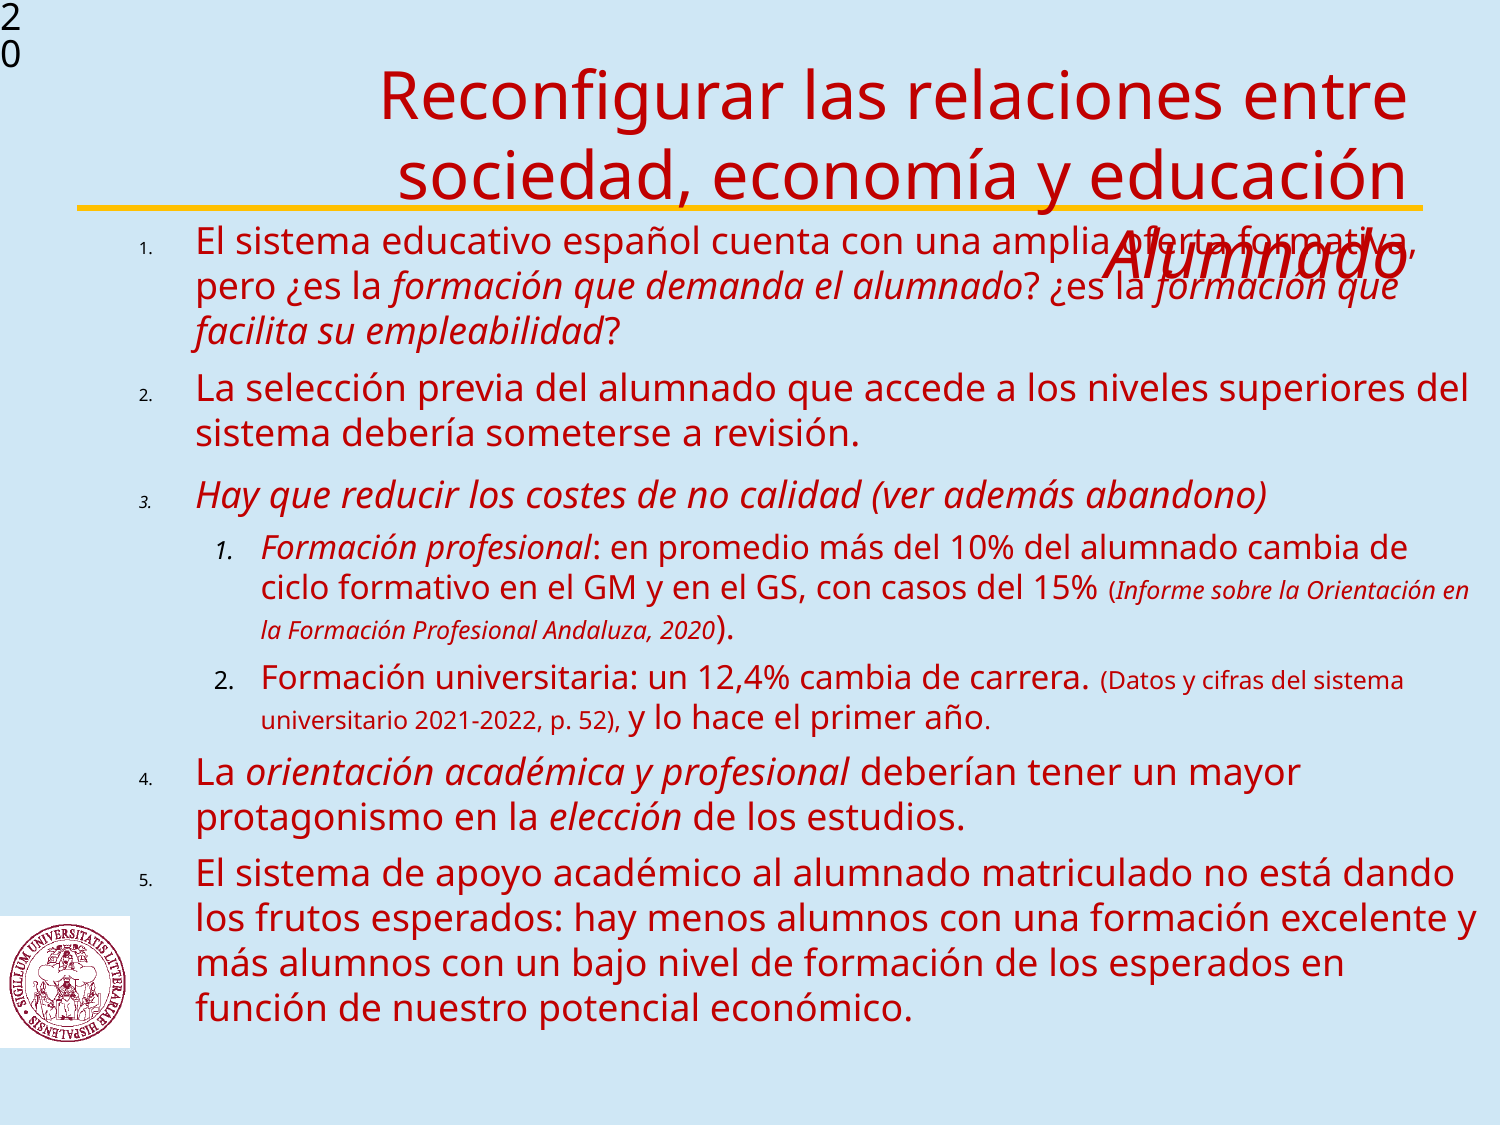

# Reconfigurar las relaciones entre sociedad, economía y educación Alumnado
El sistema educativo español cuenta con una amplia oferta formativa, pero ¿es la formación que demanda el alumnado? ¿es la formación que facilita su empleabilidad?
La selección previa del alumnado que accede a los niveles superiores del sistema debería someterse a revisión.
Hay que reducir los costes de no calidad (ver además abandono)
Formación profesional: en promedio más del 10% del alumnado cambia de ciclo formativo en el GM y en el GS, con casos del 15% (Informe sobre la Orientación en la Formación Profesional Andaluza, 2020).
Formación universitaria: un 12,4% cambia de carrera. (Datos y cifras del sistema universitario 2021-2022, p. 52), y lo hace el primer año.
La orientación académica y profesional deberían tener un mayor protagonismo en la elección de los estudios.
El sistema de apoyo académico al alumnado matriculado no está dando los frutos esperados: hay menos alumnos con una formación excelente y más alumnos con un bajo nivel de formación de los esperados en función de nuestro potencial económico.